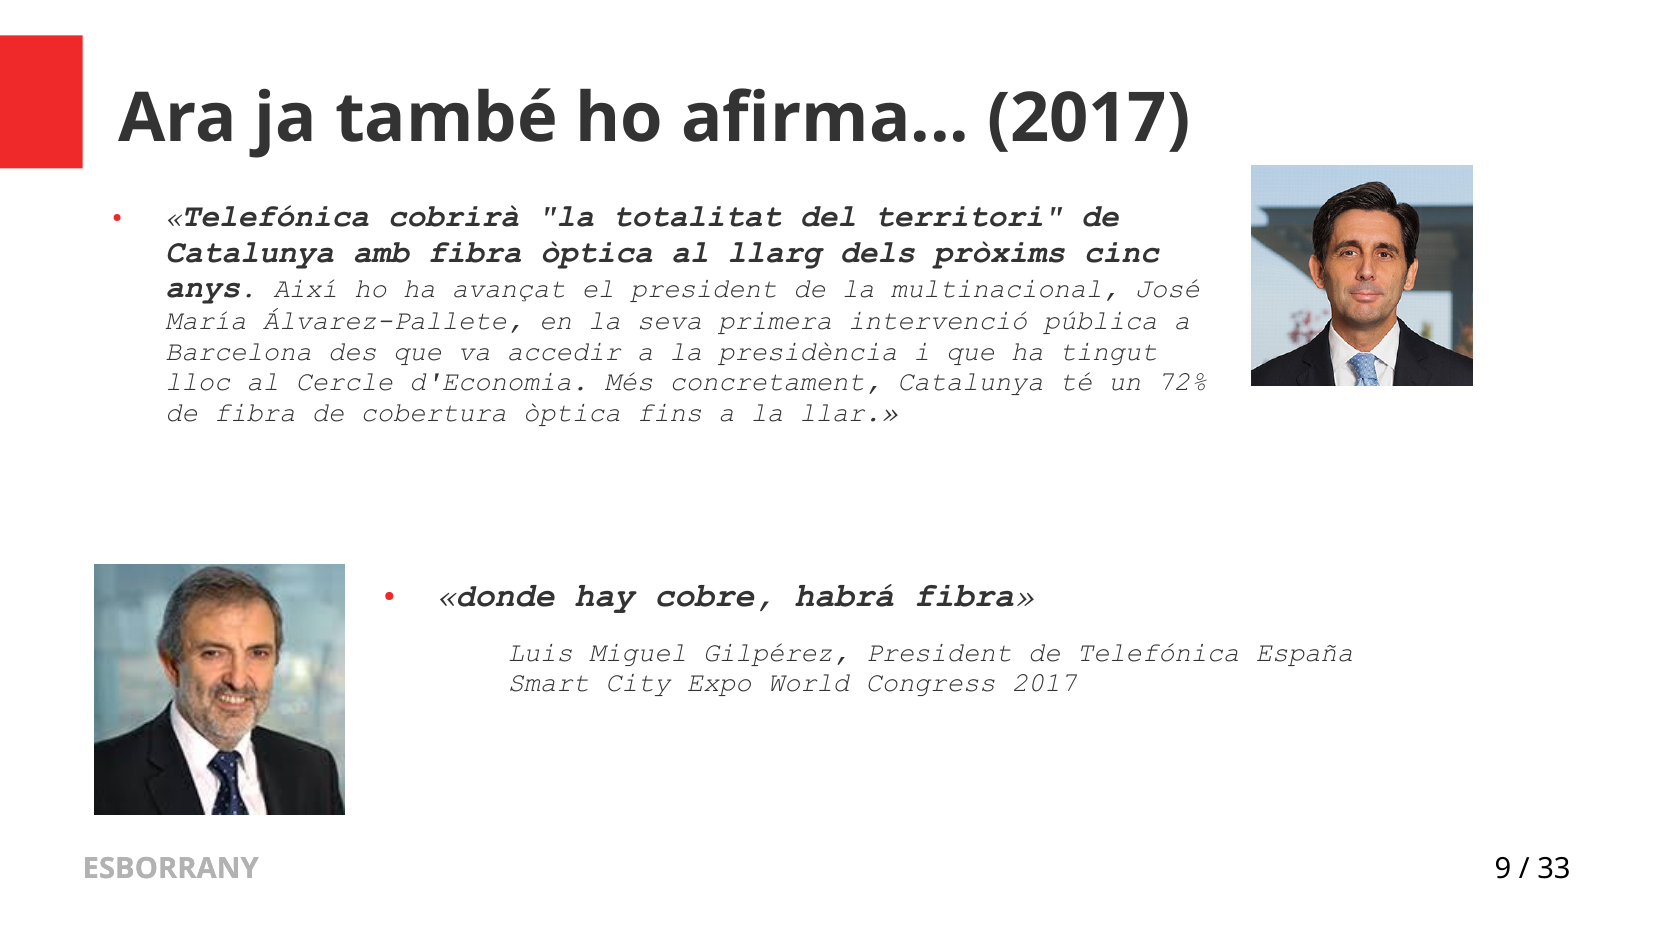

# Ara ja també ho afirma... (2017)
«Telefónica cobrirà "la totalitat del territori" de Catalunya amb fibra òptica al llarg dels pròxims cinc anys. Així ho ha avançat el president de la multinacional, José María Álvarez-Pallete, en la seva primera intervenció pública a Barcelona des que va accedir a la presidència i que ha tingut lloc al Cercle d'Economia. Més concretament, Catalunya té un 72% de fibra de cobertura òptica fins a la llar.»
«donde hay cobre, habrá fibra»
Luis Miguel Gilpérez, President de Telefónica España
Smart City Expo World Congress 2017
9